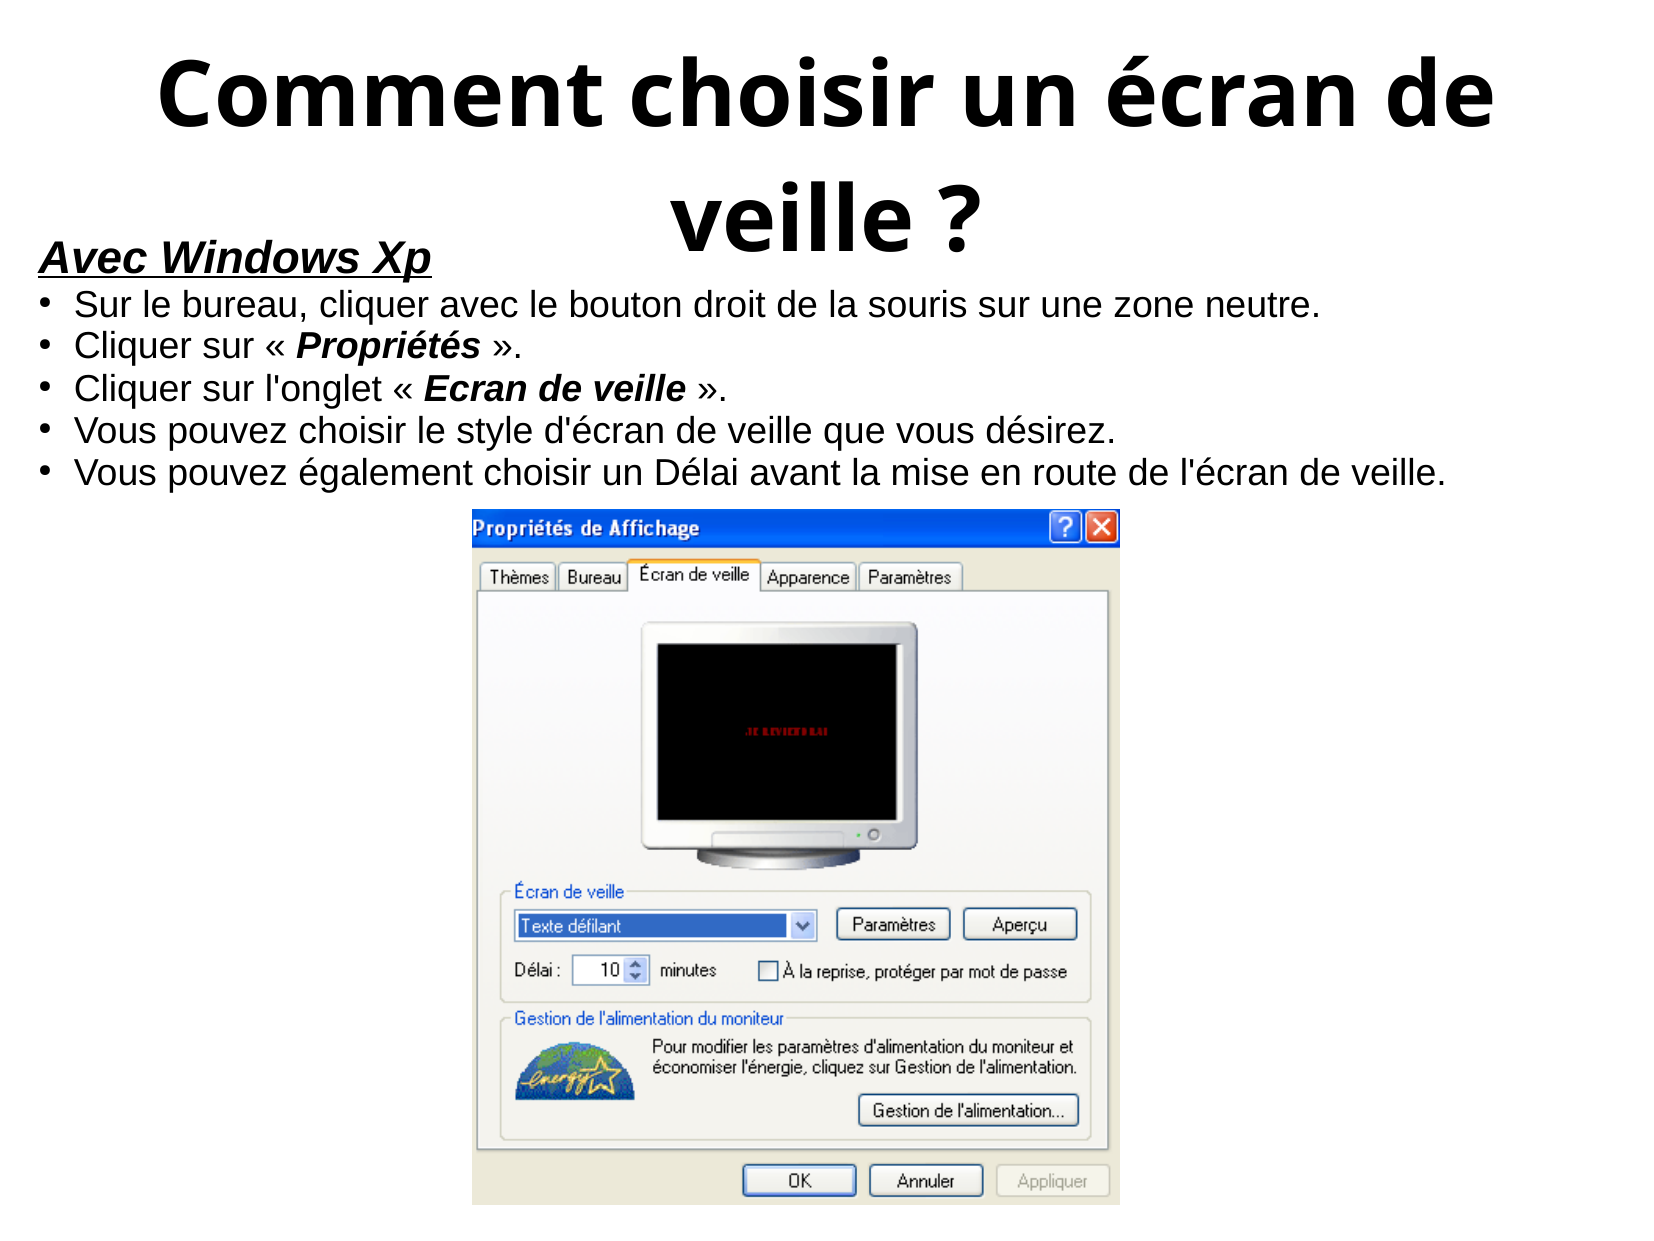

# Comment choisir un écran de veille ?
Avec Windows Xp
Sur le bureau, cliquer avec le bouton droit de la souris sur une zone neutre.
Cliquer sur « Propriétés ».
Cliquer sur l'onglet « Ecran de veille ».
Vous pouvez choisir le style d'écran de veille que vous désirez.
Vous pouvez également choisir un Délai avant la mise en route de l'écran de veille.